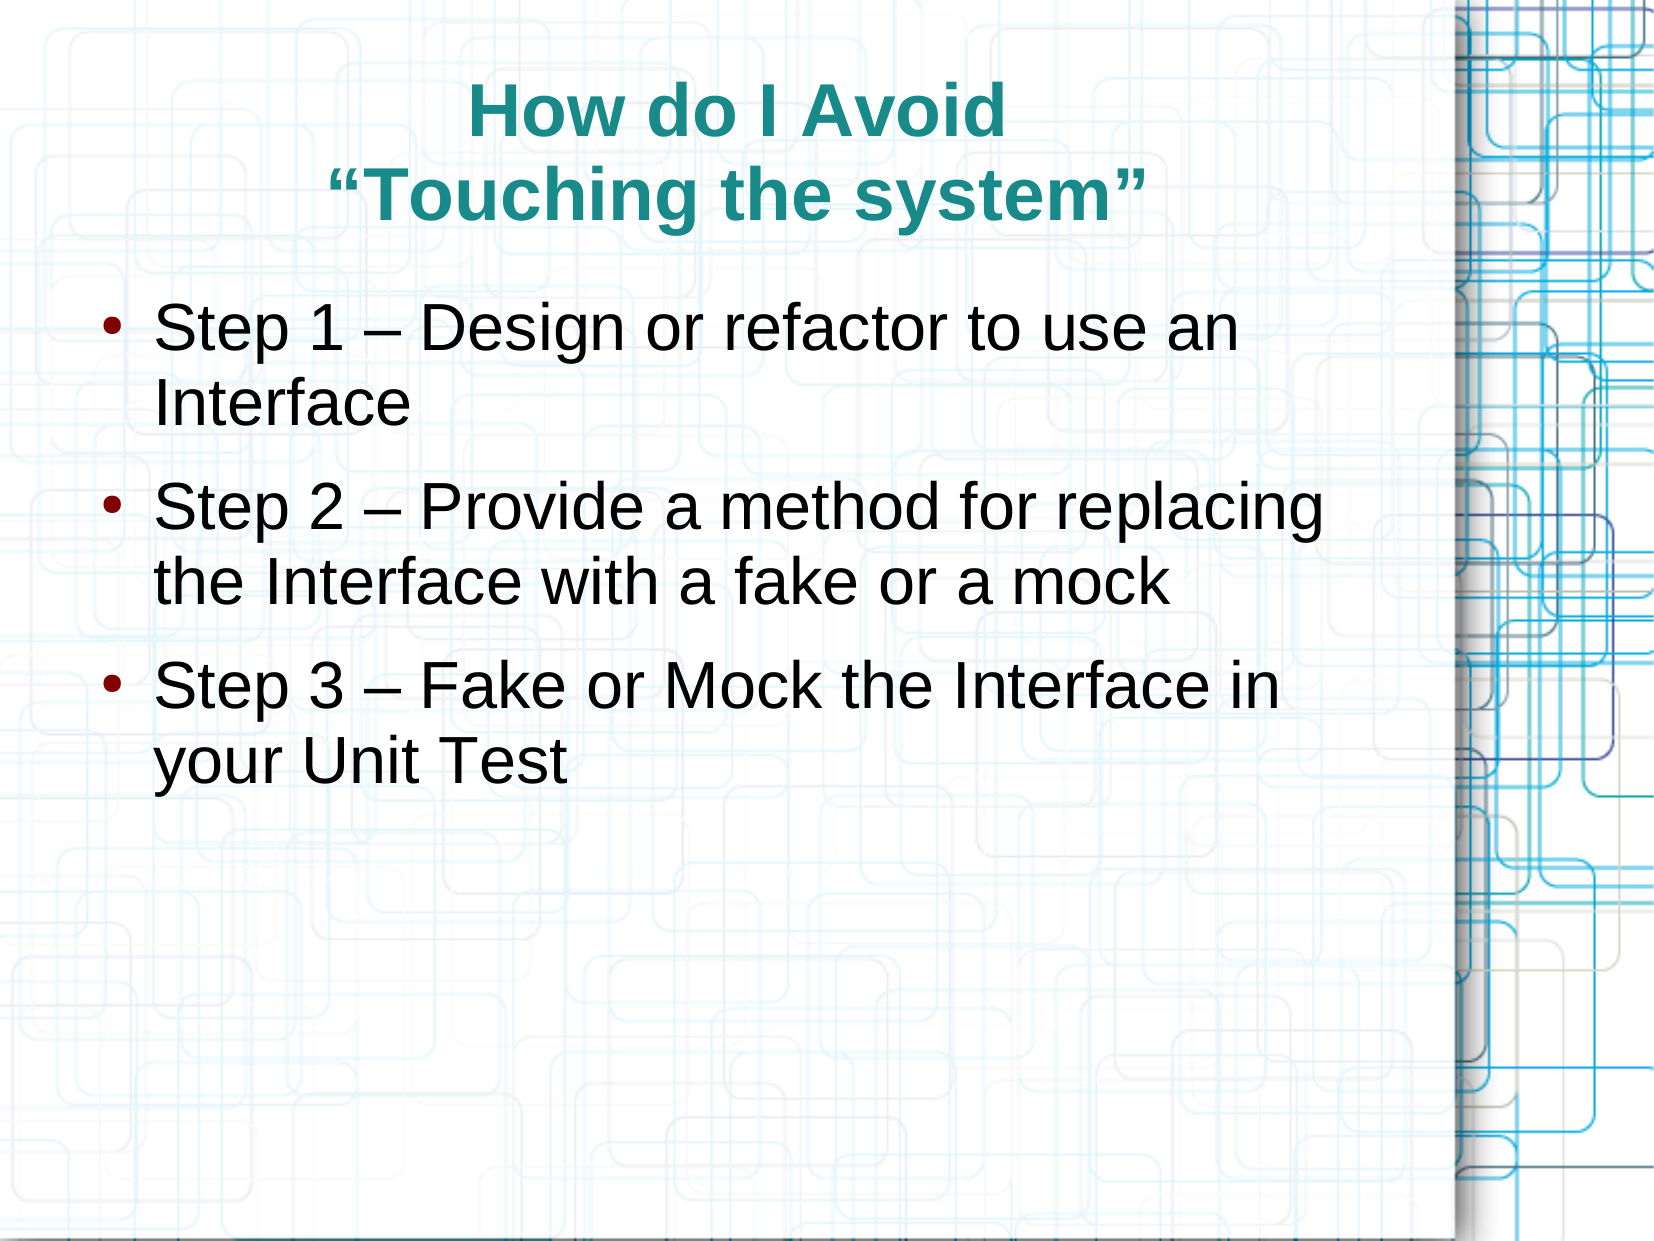

# How do I Avoid “Touching the system”
Step 1 – Design or refactor to use an Interface
Step 2 – Provide a method for replacing the Interface with a fake or a mock
Step 3 – Fake or Mock the Interface in your Unit Test